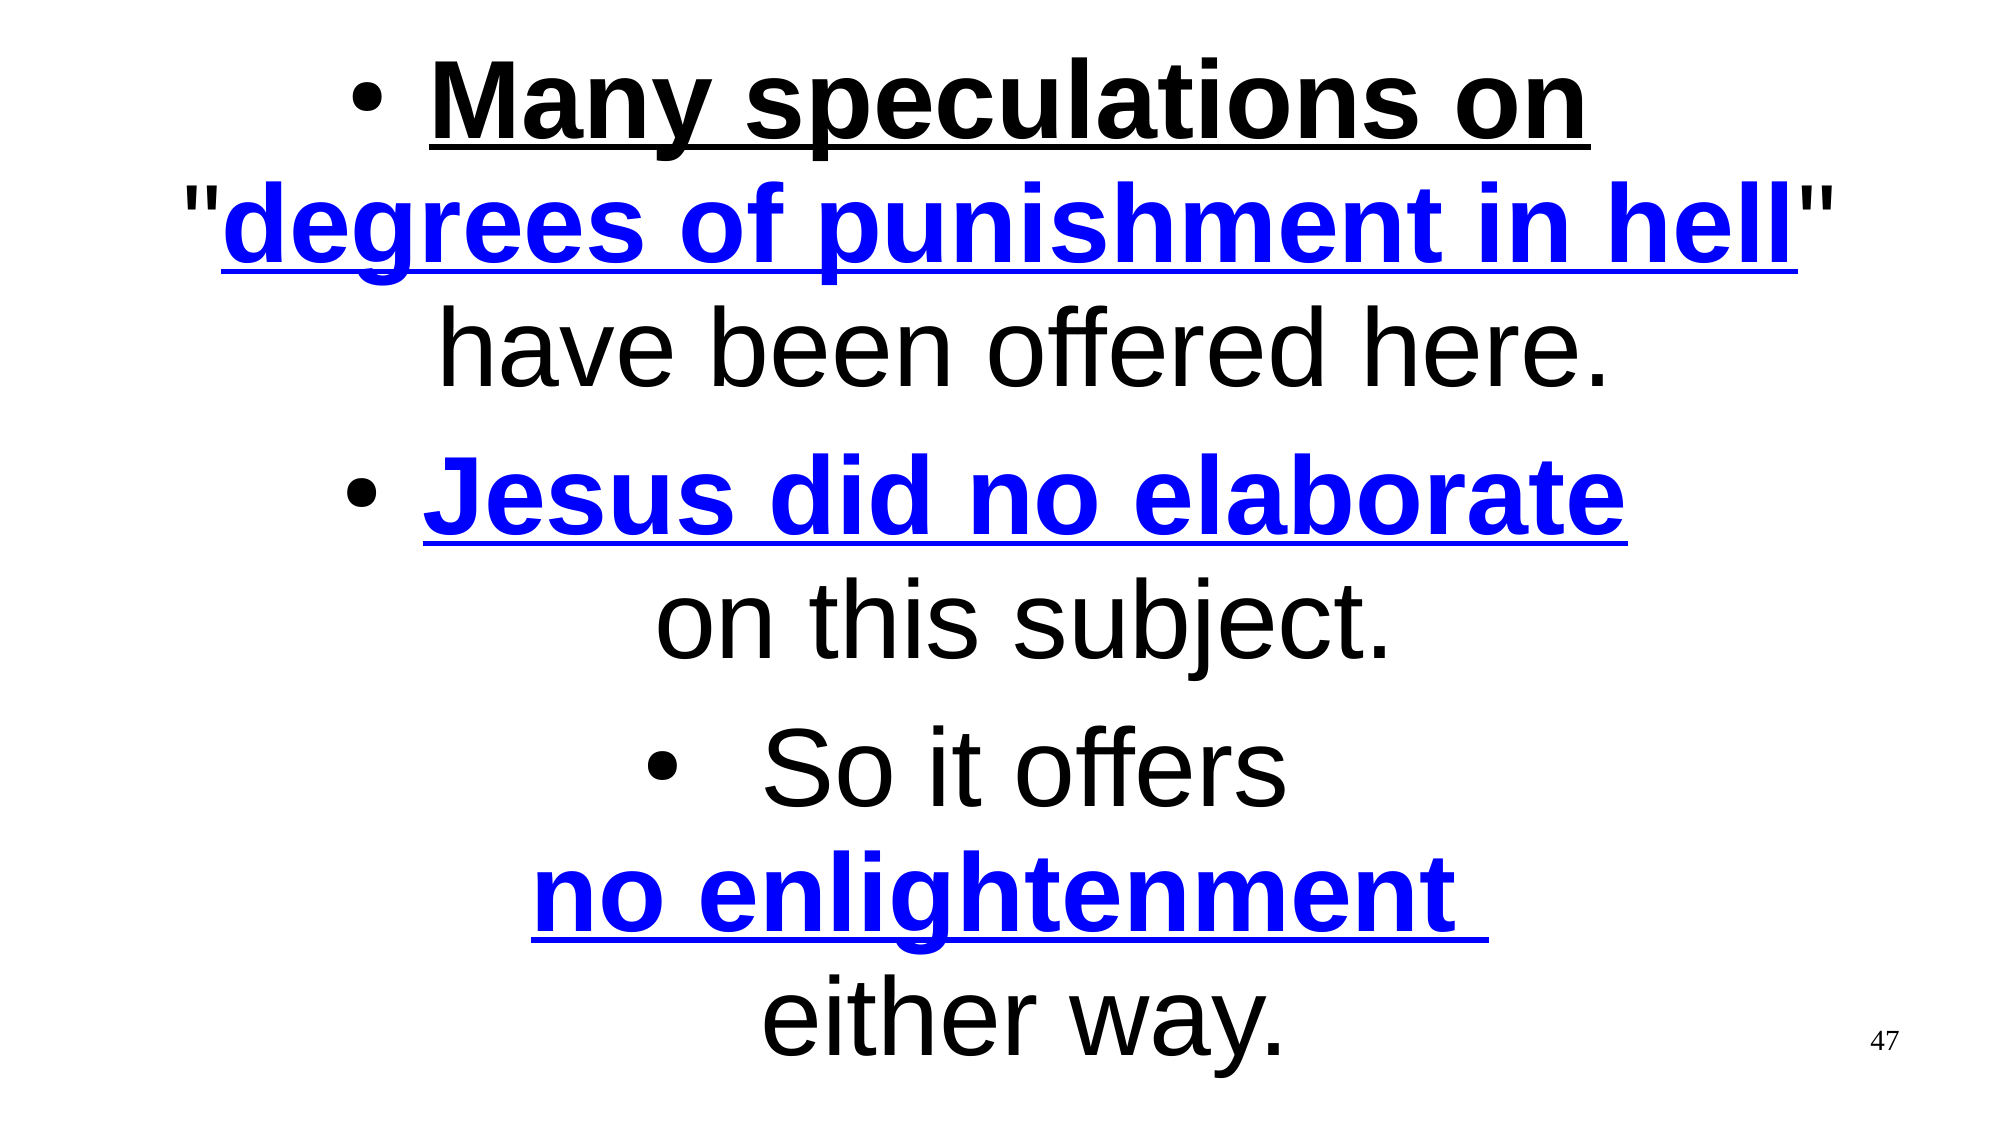

# Many speculations on "degrees of punishment in hell" have been offered here.
Jesus did no elaborate
on this subject.
So it offers
no enlightenment
either way.
47